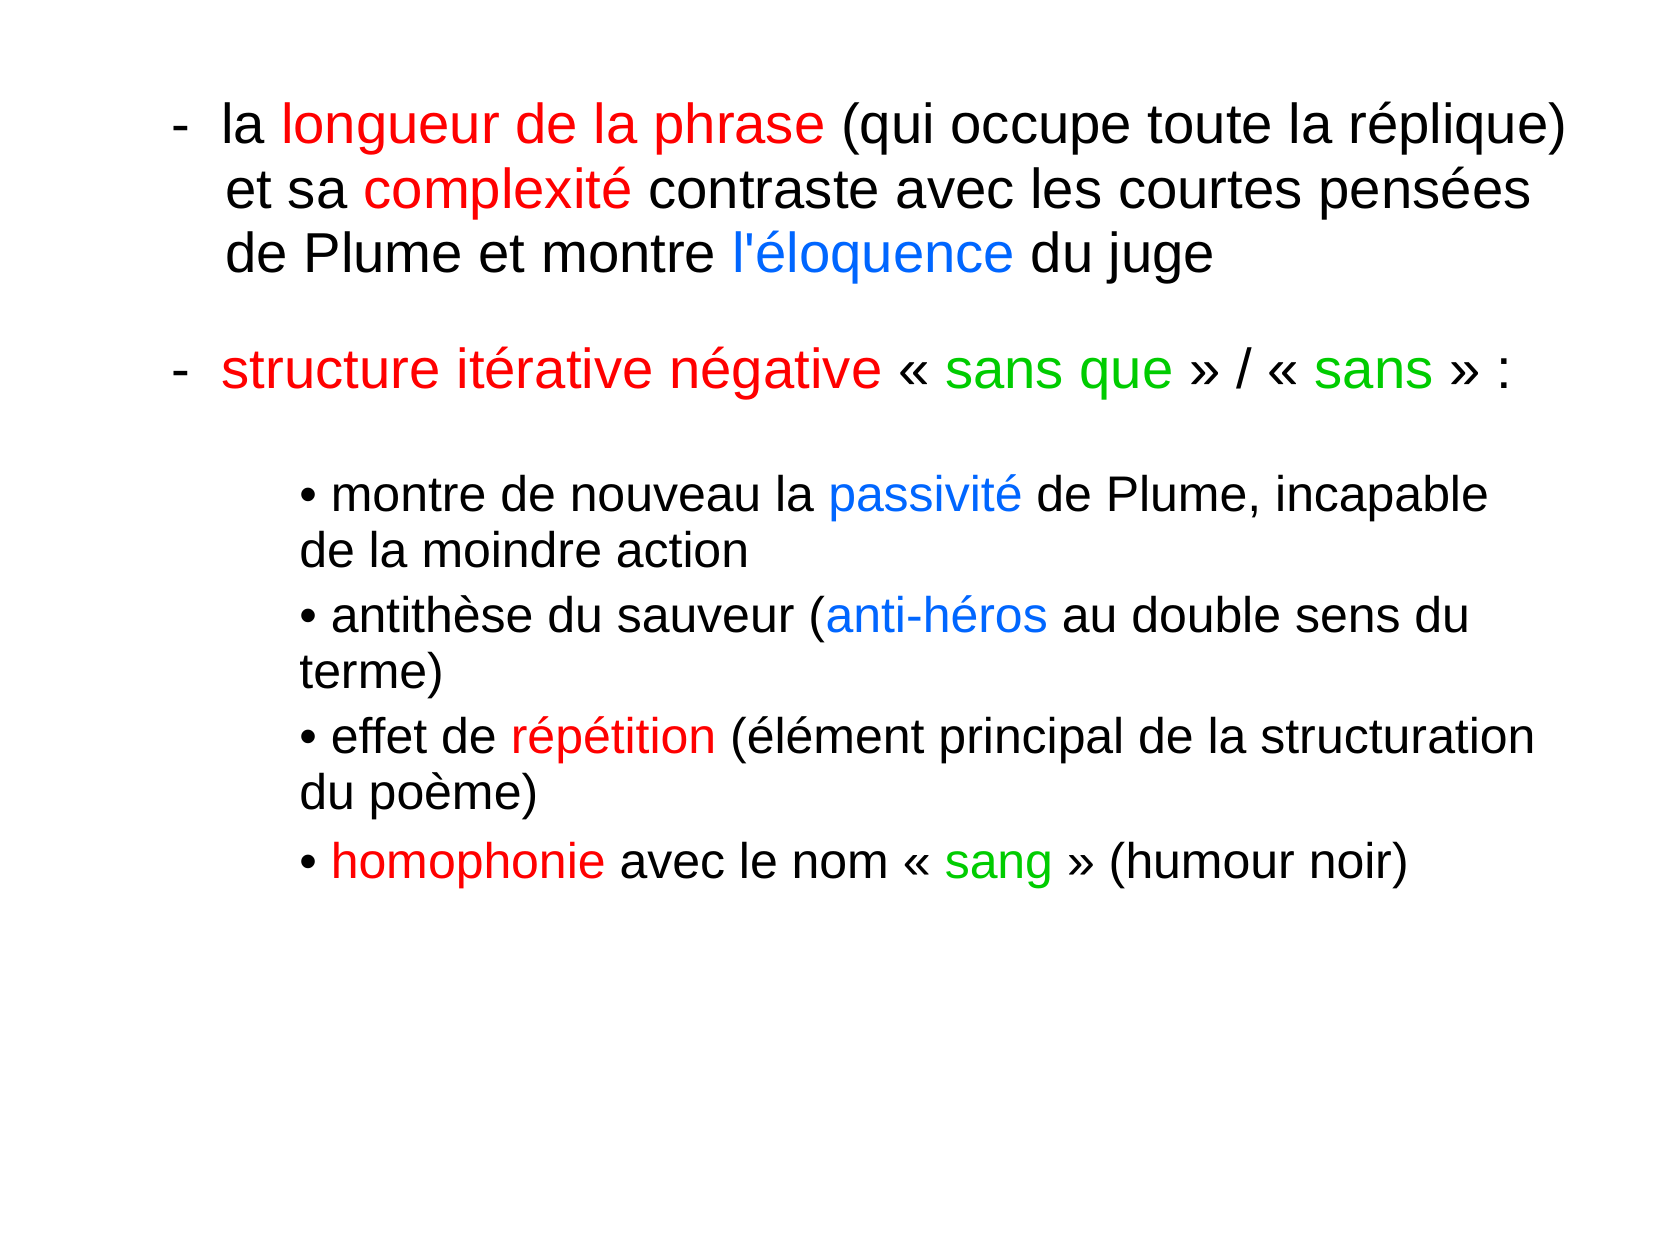

- la longueur de la phrase (qui occupe toute la réplique) et sa complexité contraste avec les courtes pensées de Plume et montre l'éloquence du juge
- structure itérative négative « sans que » / « sans » :
	• montre de nouveau la passivité de Plume, incapable 		de la moindre action
	• antithèse du sauveur (anti-héros au double sens du 		terme)
	• effet de répétition (élément principal de la structuration 		du poème)
	• homophonie avec le nom « sang » (humour noir)